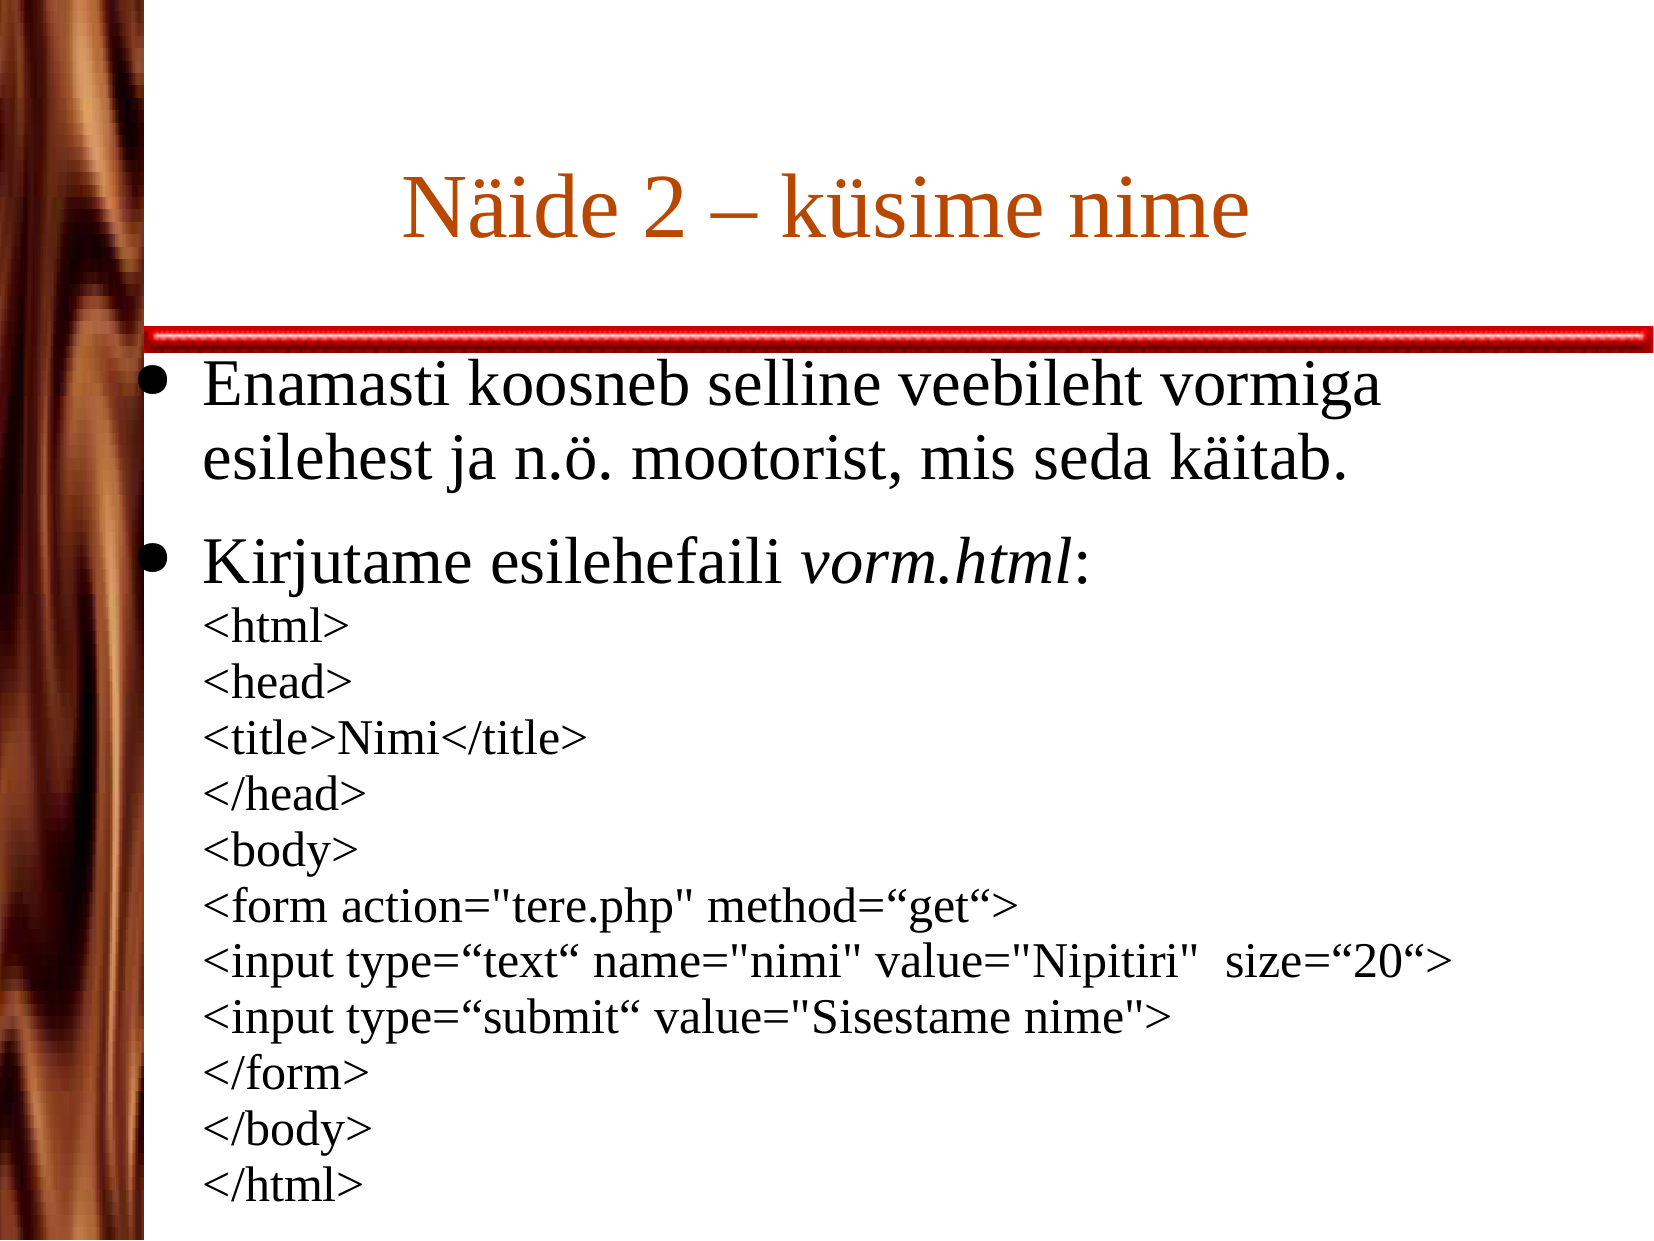

# Näide 2 – küsime nime
Enamasti koosneb selline veebileht vormiga esilehest ja n.ö. mootorist, mis seda käitab.
Kirjutame esilehefaili vorm.html:
<html>
<head>
<title>Nimi</title>
</head>
<body>
<form action="tere.php" method=“get“>
<input type=“text“ name="nimi" value="Nipitiri" size=“20“>
<input type=“submit“ value="Sisestame nime">
</form>
</body>
</html>